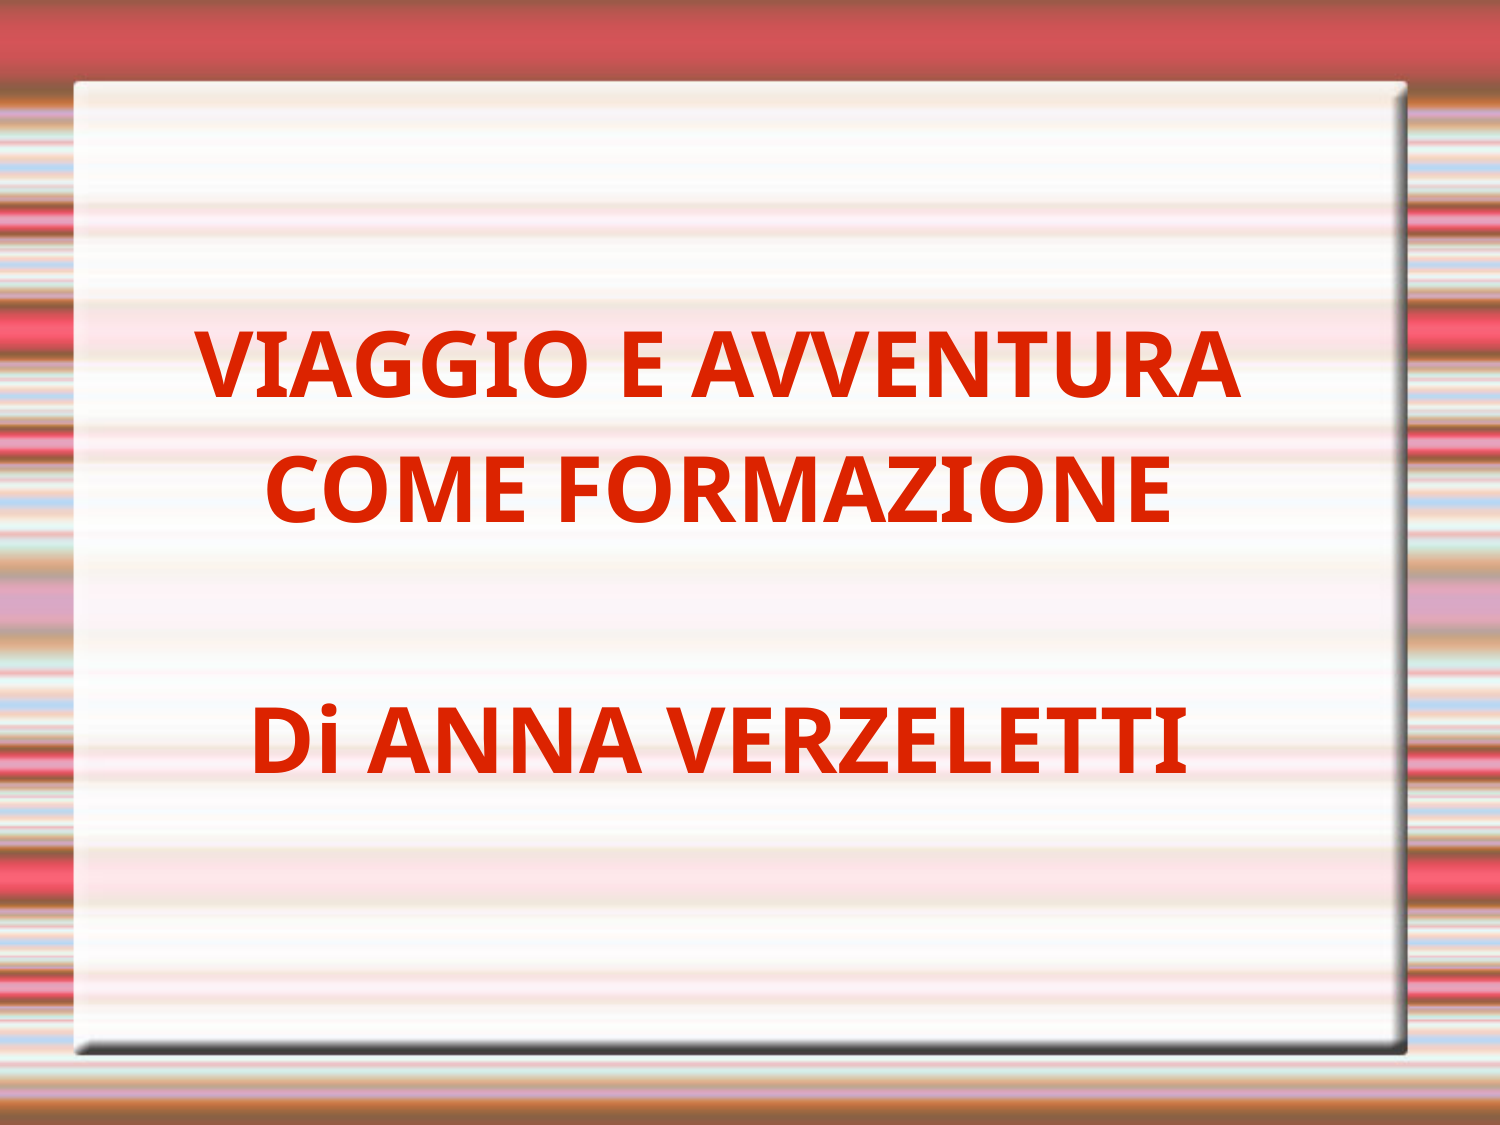

# VIAGGIO E AVVENTURA COME FORMAZIONE Di ANNA VERZELETTI